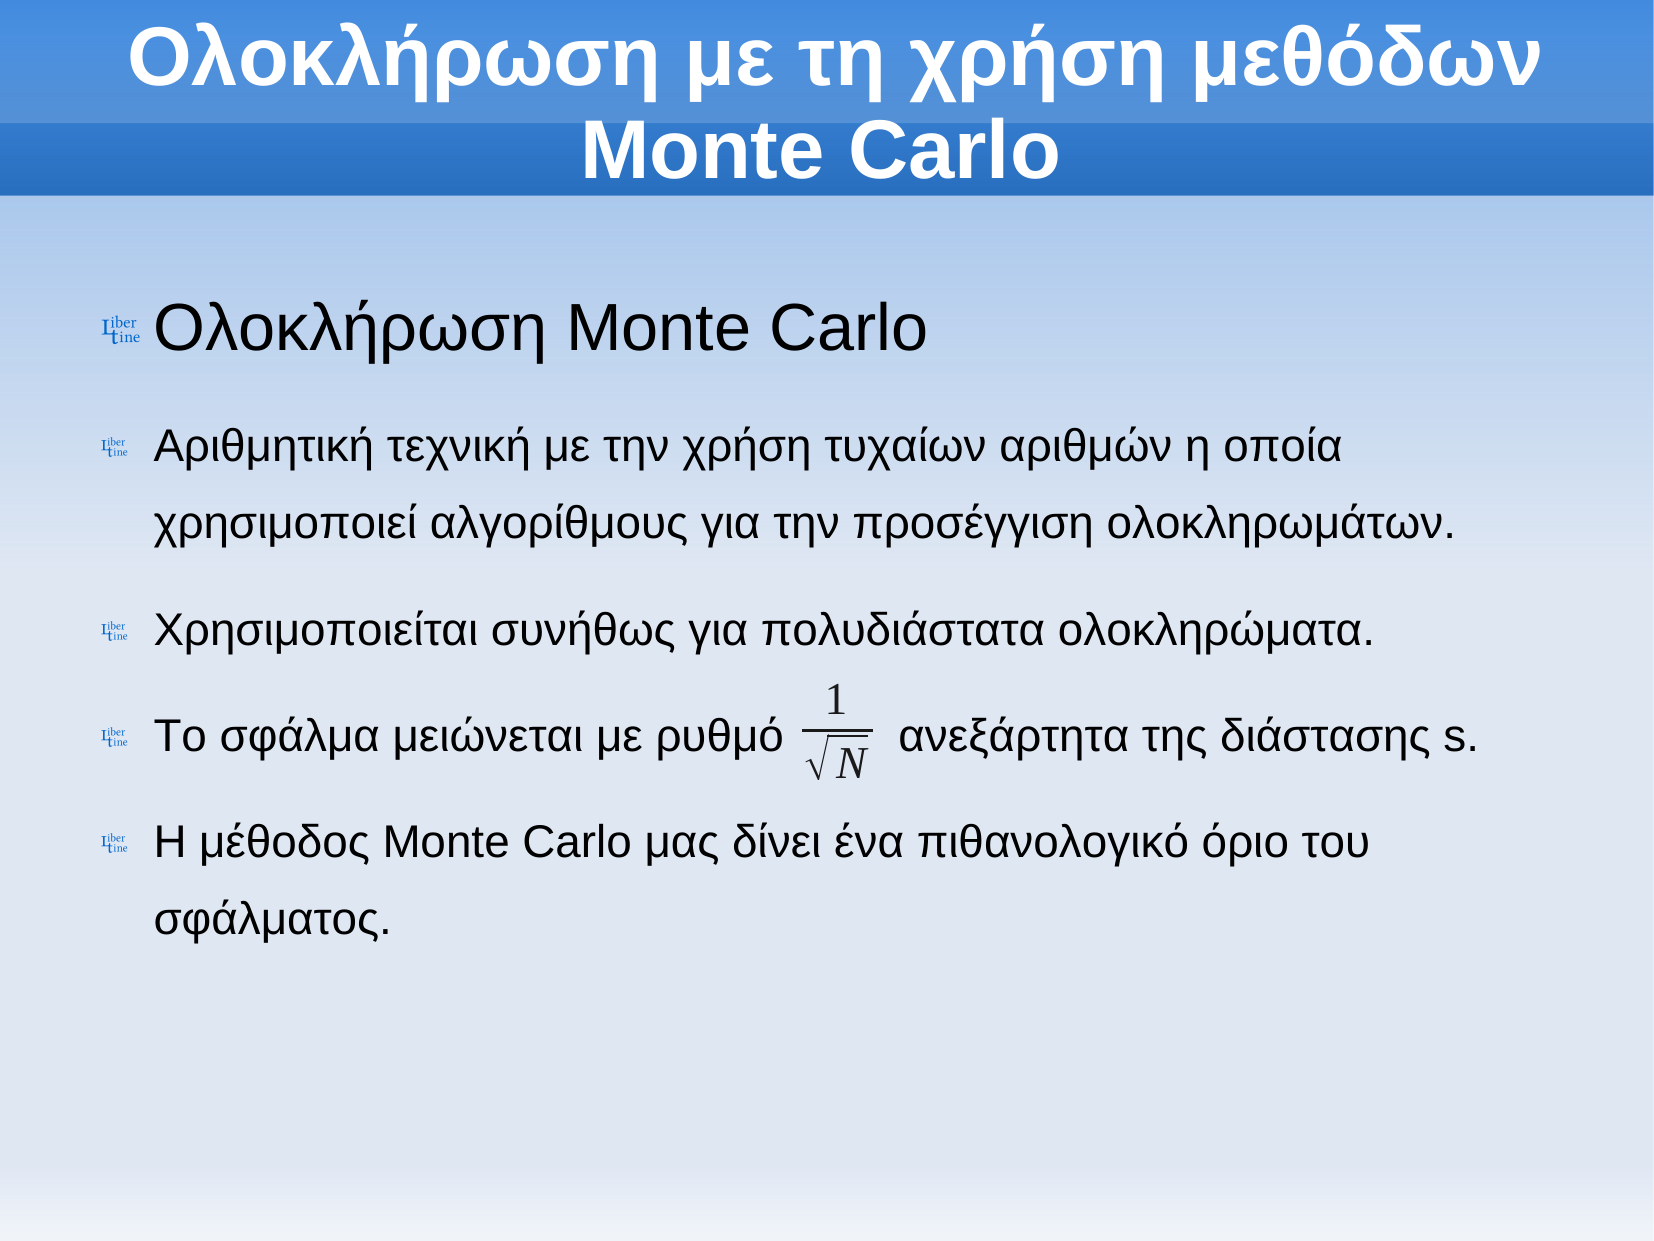

# Ολοκλήρωση με τη χρήση μεθόδων Monte Carlo
Ολοκλήρωση Monte Carlo
Αριθμητική τεχνική με την χρήση τυχαίων αριθμών η οποία χρησιμοποιεί αλγορίθμους για την προσέγγιση ολοκληρωμάτων.
Χρησιμοποιείται συνήθως για πολυδιάστατα ολοκληρώματα.
Το σφάλμα μειώνεται με ρυθμό ανεξάρτητα της διάστασης s.
Η μέθοδος Monte Carlo μας δίνει ένα πιθανολογικό όριο του σφάλματος.